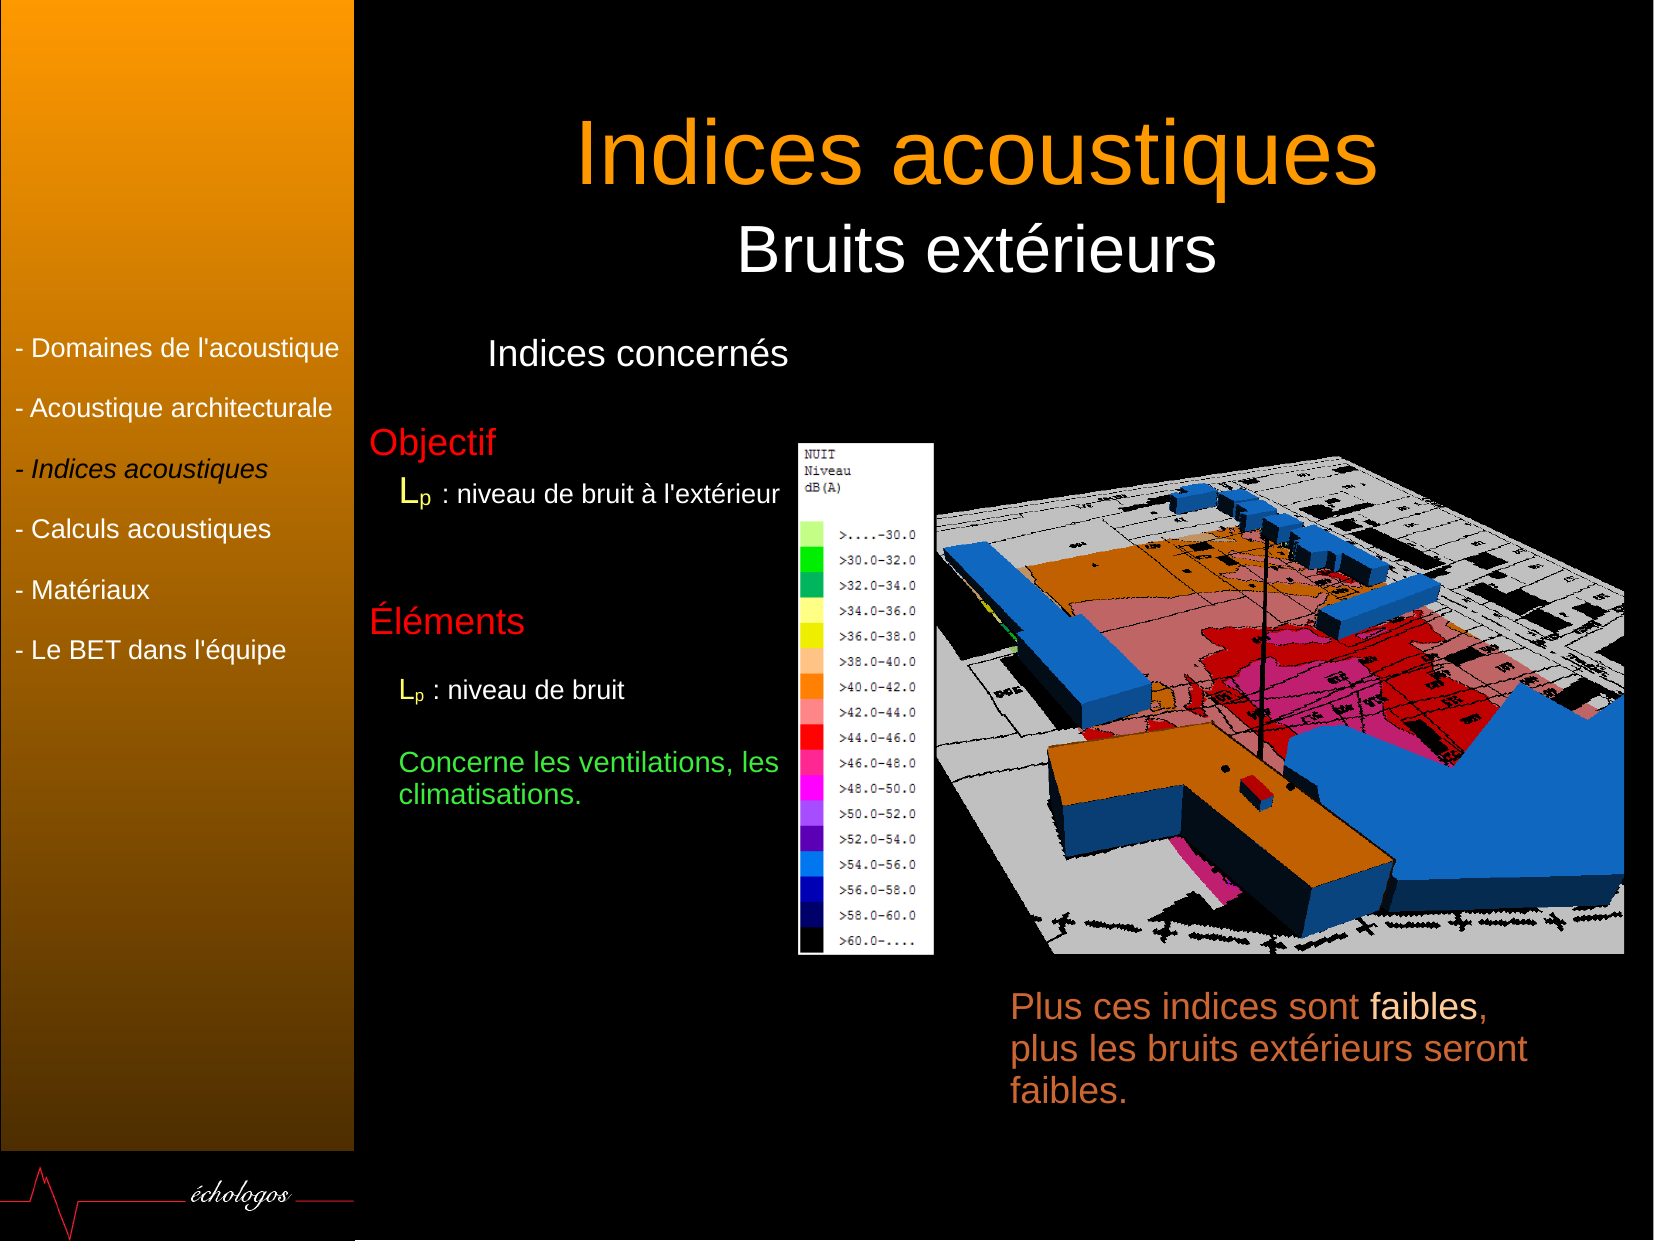

# Indices acoustiques
Bruits extérieurs
Indices concernés
- Domaines de l'acoustique
- Acoustique architecturale
- Indices acoustiques
- Calculs acoustiques
- Matériaux
- Le BET dans l'équipe
Objectif
Lp : niveau de bruit à l'extérieur
Éléments
Lp : niveau de bruit
Concerne les ventilations, les climatisations.
Plus ces indices sont faibles, plus les bruits extérieurs seront faibles.